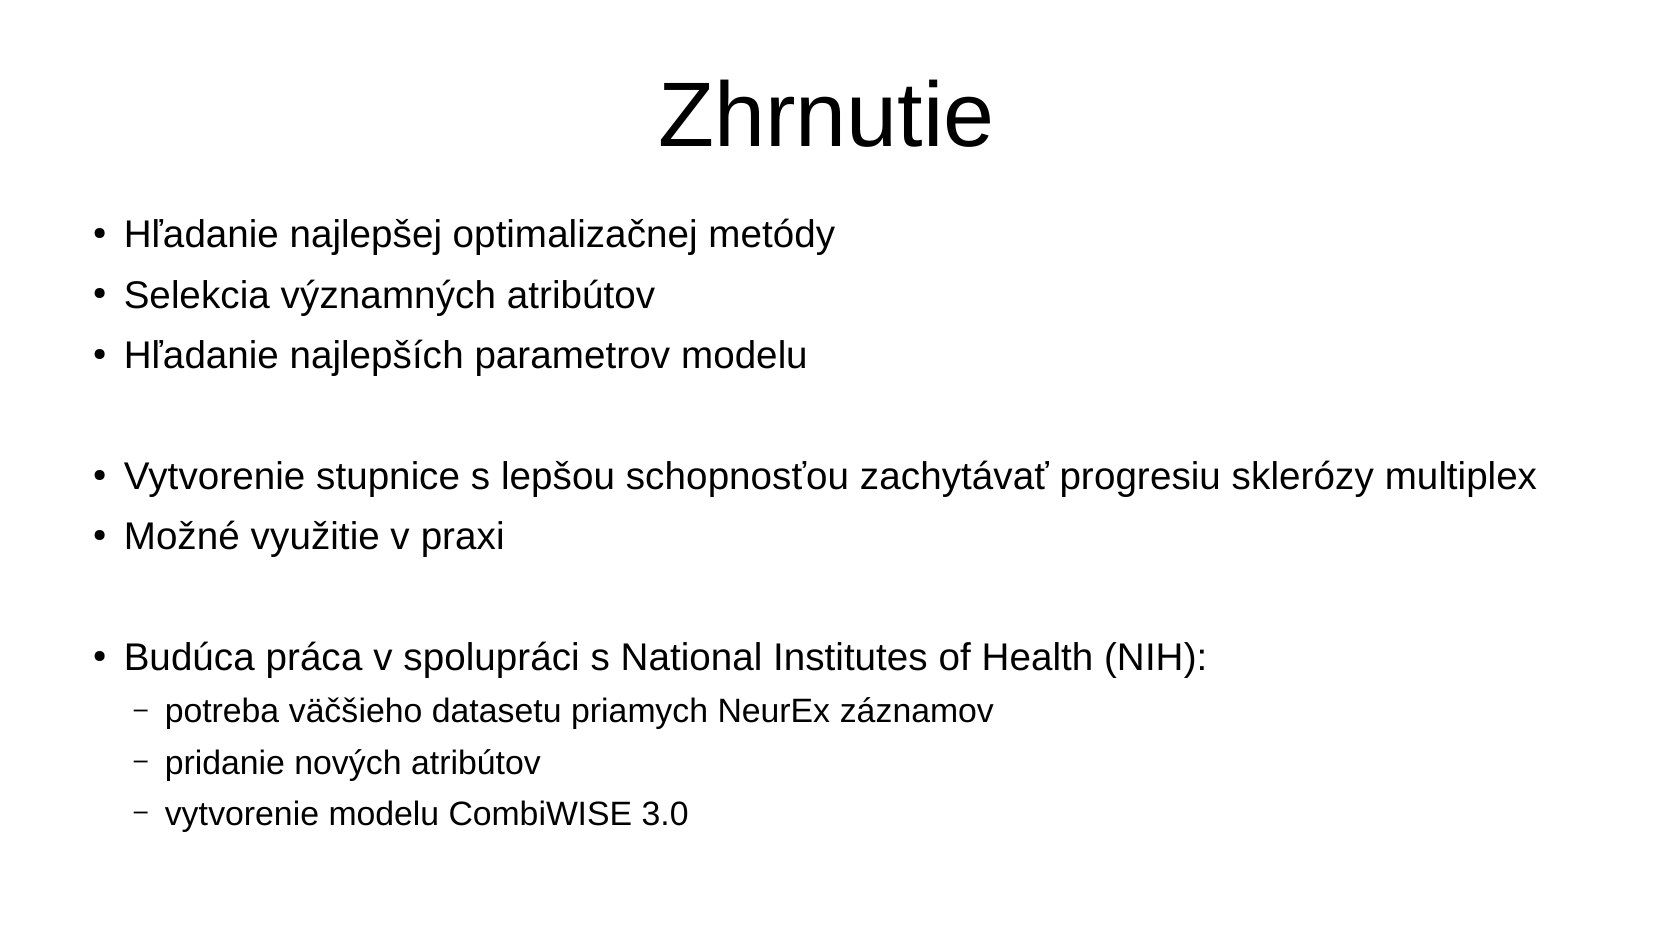

# Zhrnutie
Hľadanie najlepšej optimalizačnej metódy
Selekcia významných atribútov
Hľadanie najlepších parametrov modelu
Vytvorenie stupnice s lepšou schopnosťou zachytávať progresiu sklerózy multiplex
Možné využitie v praxi
Budúca práca v spolupráci s National Institutes of Health (NIH):
potreba väčšieho datasetu priamych NeurEx záznamov
pridanie nových atribútov
vytvorenie modelu CombiWISE 3.0